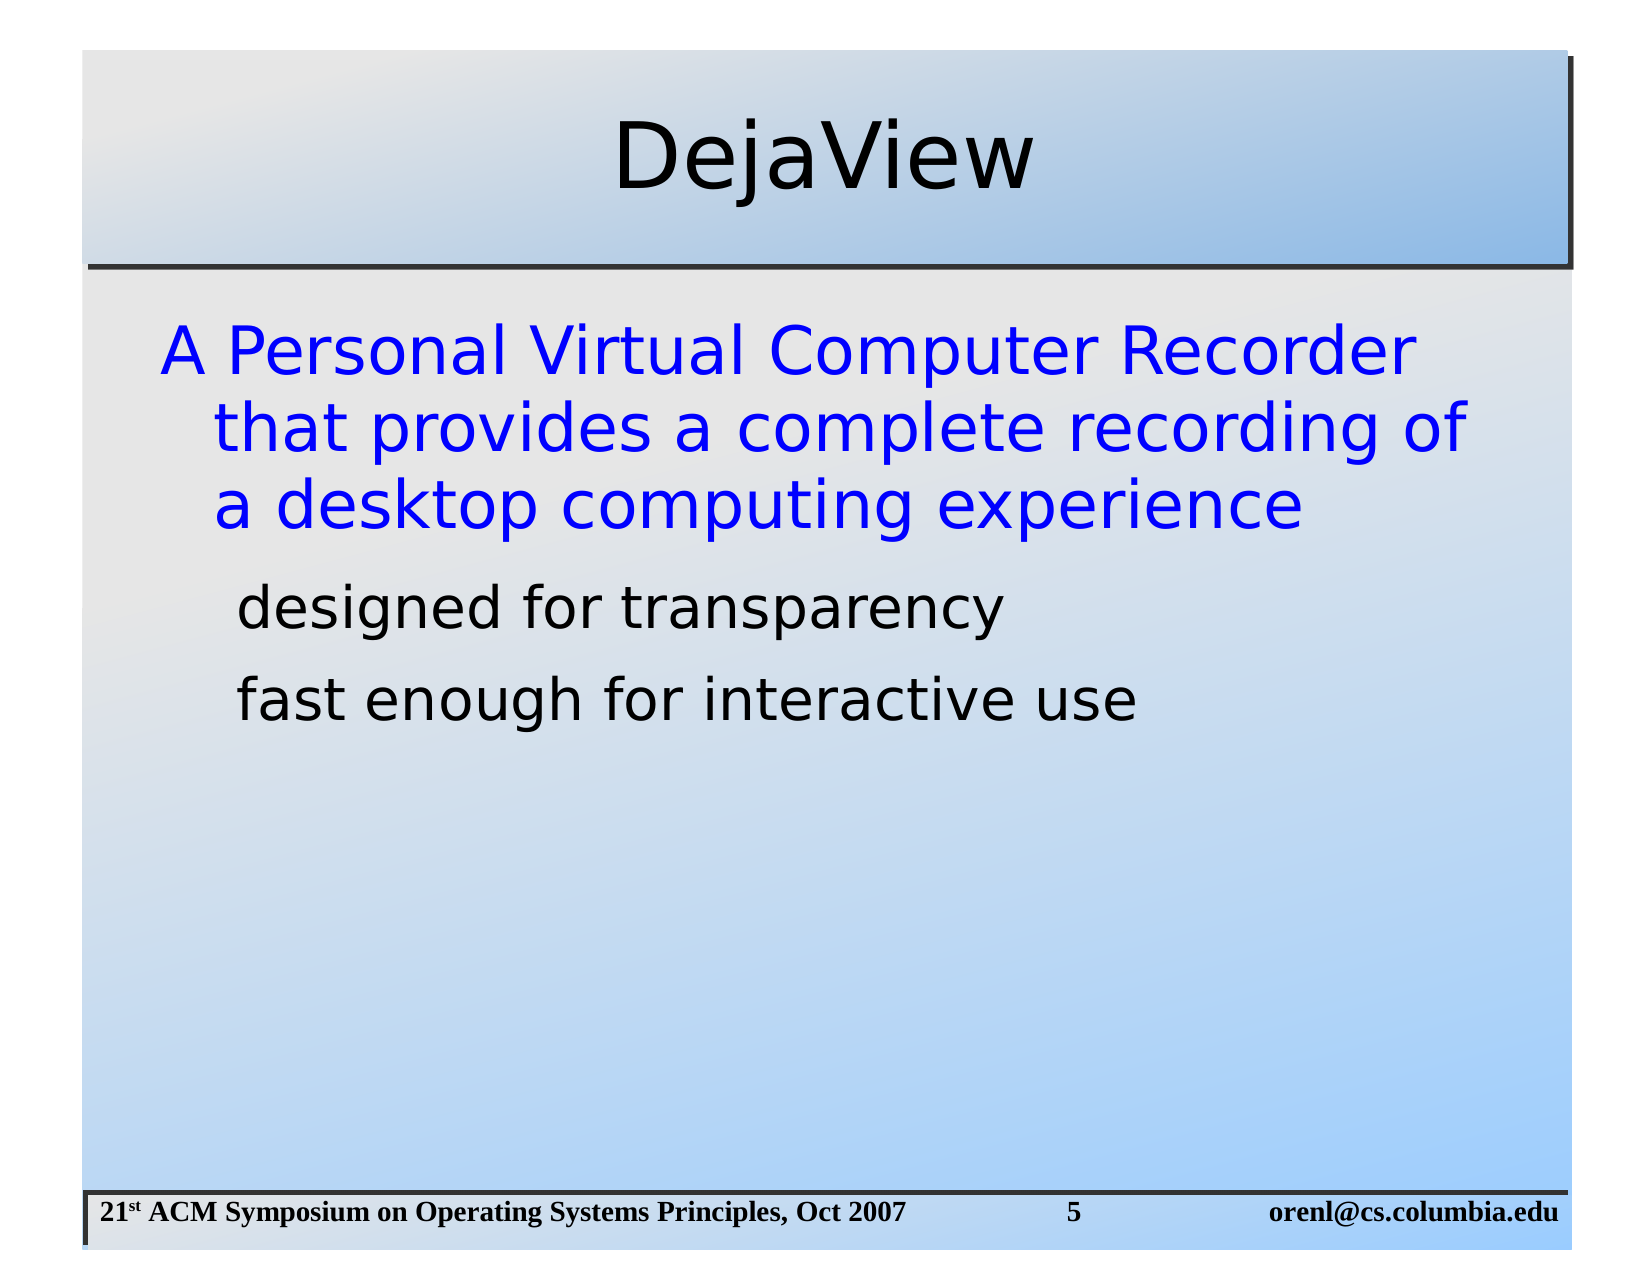

# DejaView
A Personal Virtual Computer Recorder that provides a complete recording of
a desktop computing experience
designed for transparency
fast enough for interactive use